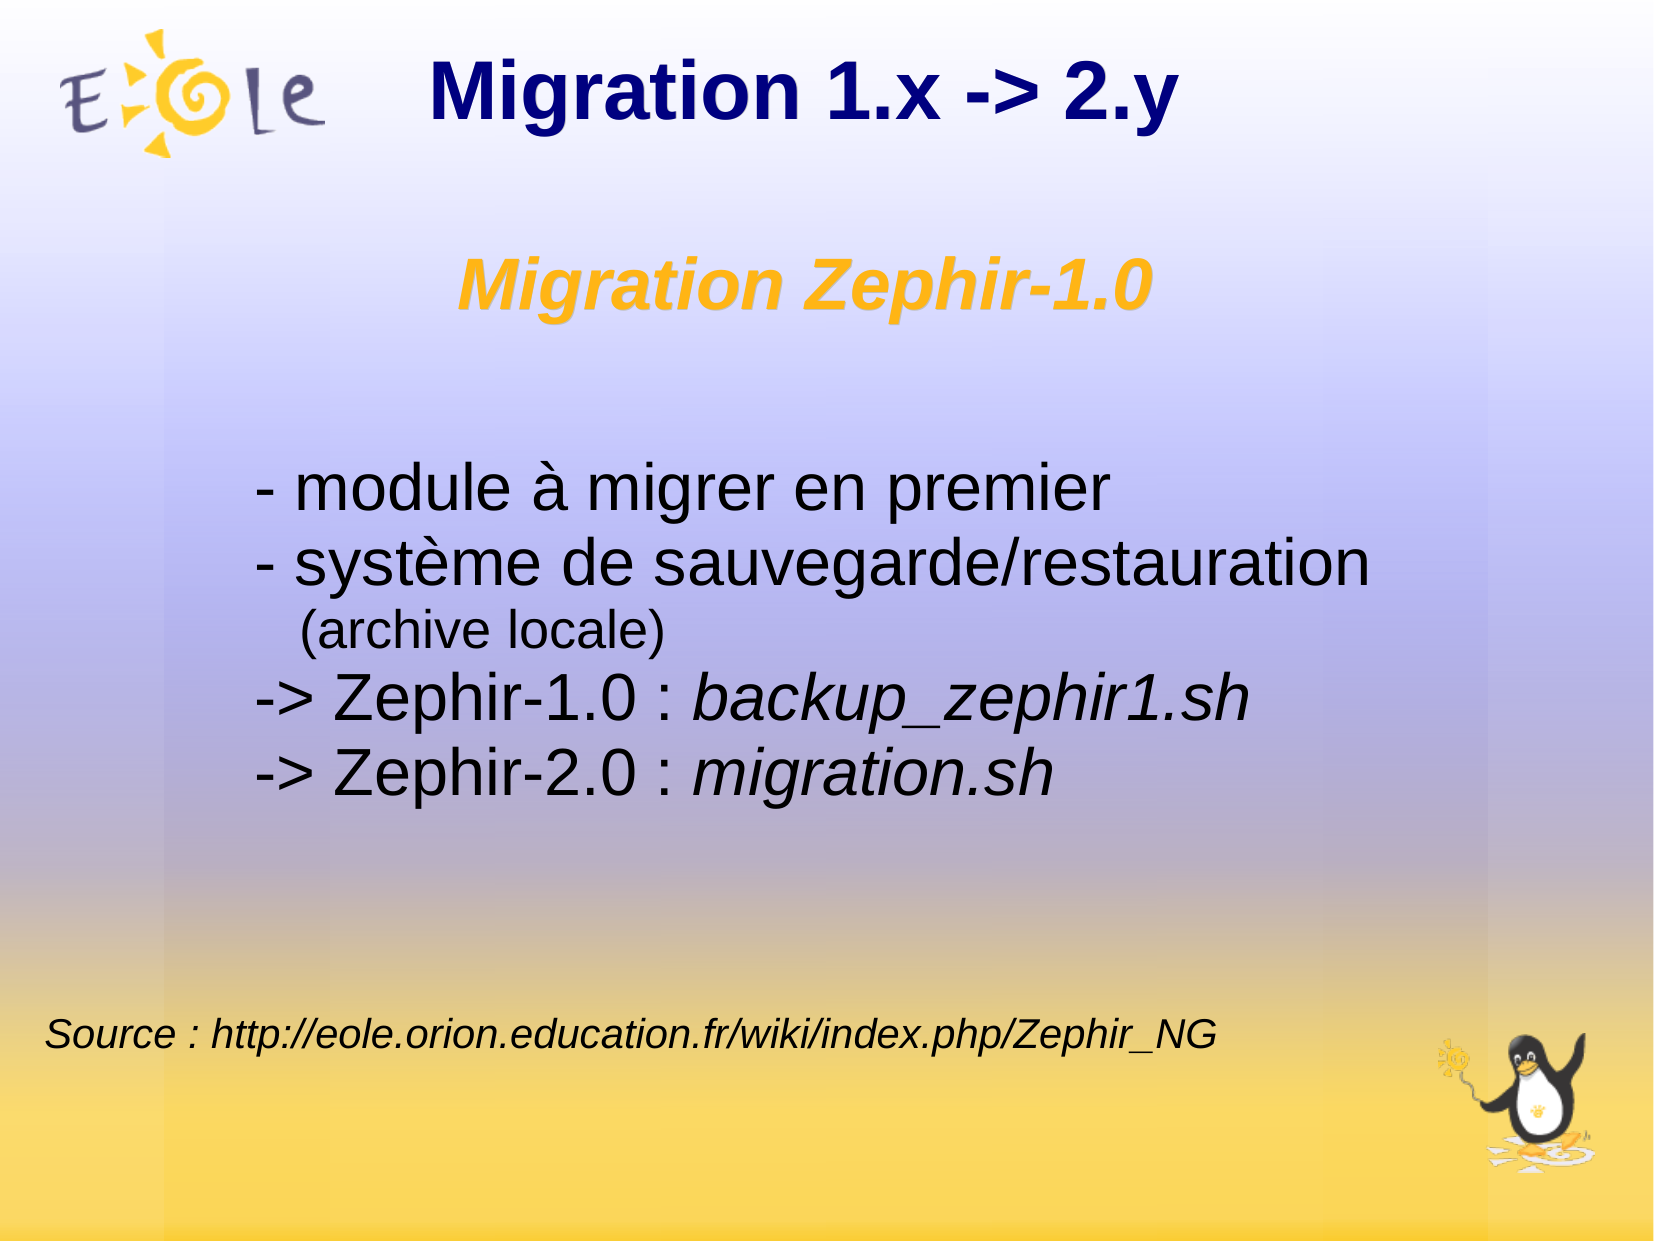

Migration 1.x -> 2.y
Migration Zephir-1.0
- module à migrer en premier
- système de sauvegarde/restauration
 (archive locale)
-> Zephir-1.0 : backup_zephir1.sh
-> Zephir-2.0 : migration.sh
Source : http://eole.orion.education.fr/wiki/index.php/Zephir_NG